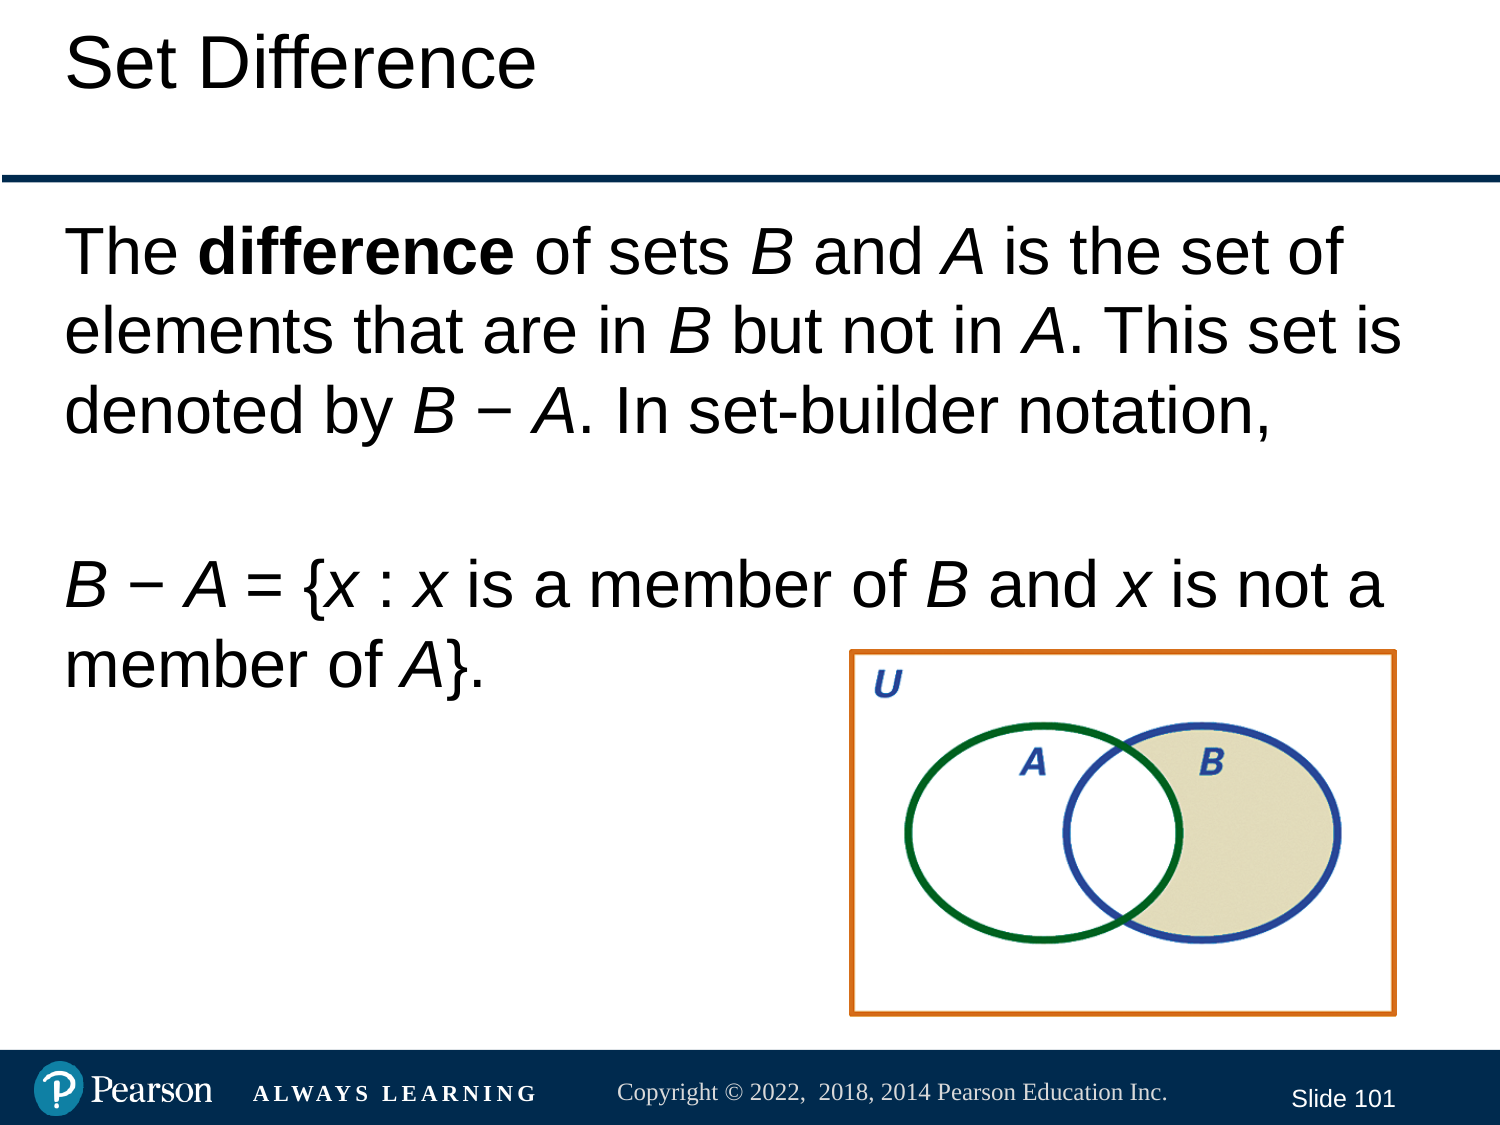

# Set Difference
The difference of sets B and A is the set of elements that are in B but not in A. This set is denoted by B − A. In set-builder notation,
B − A = {x : x is a member of B and x is not a member of A}.